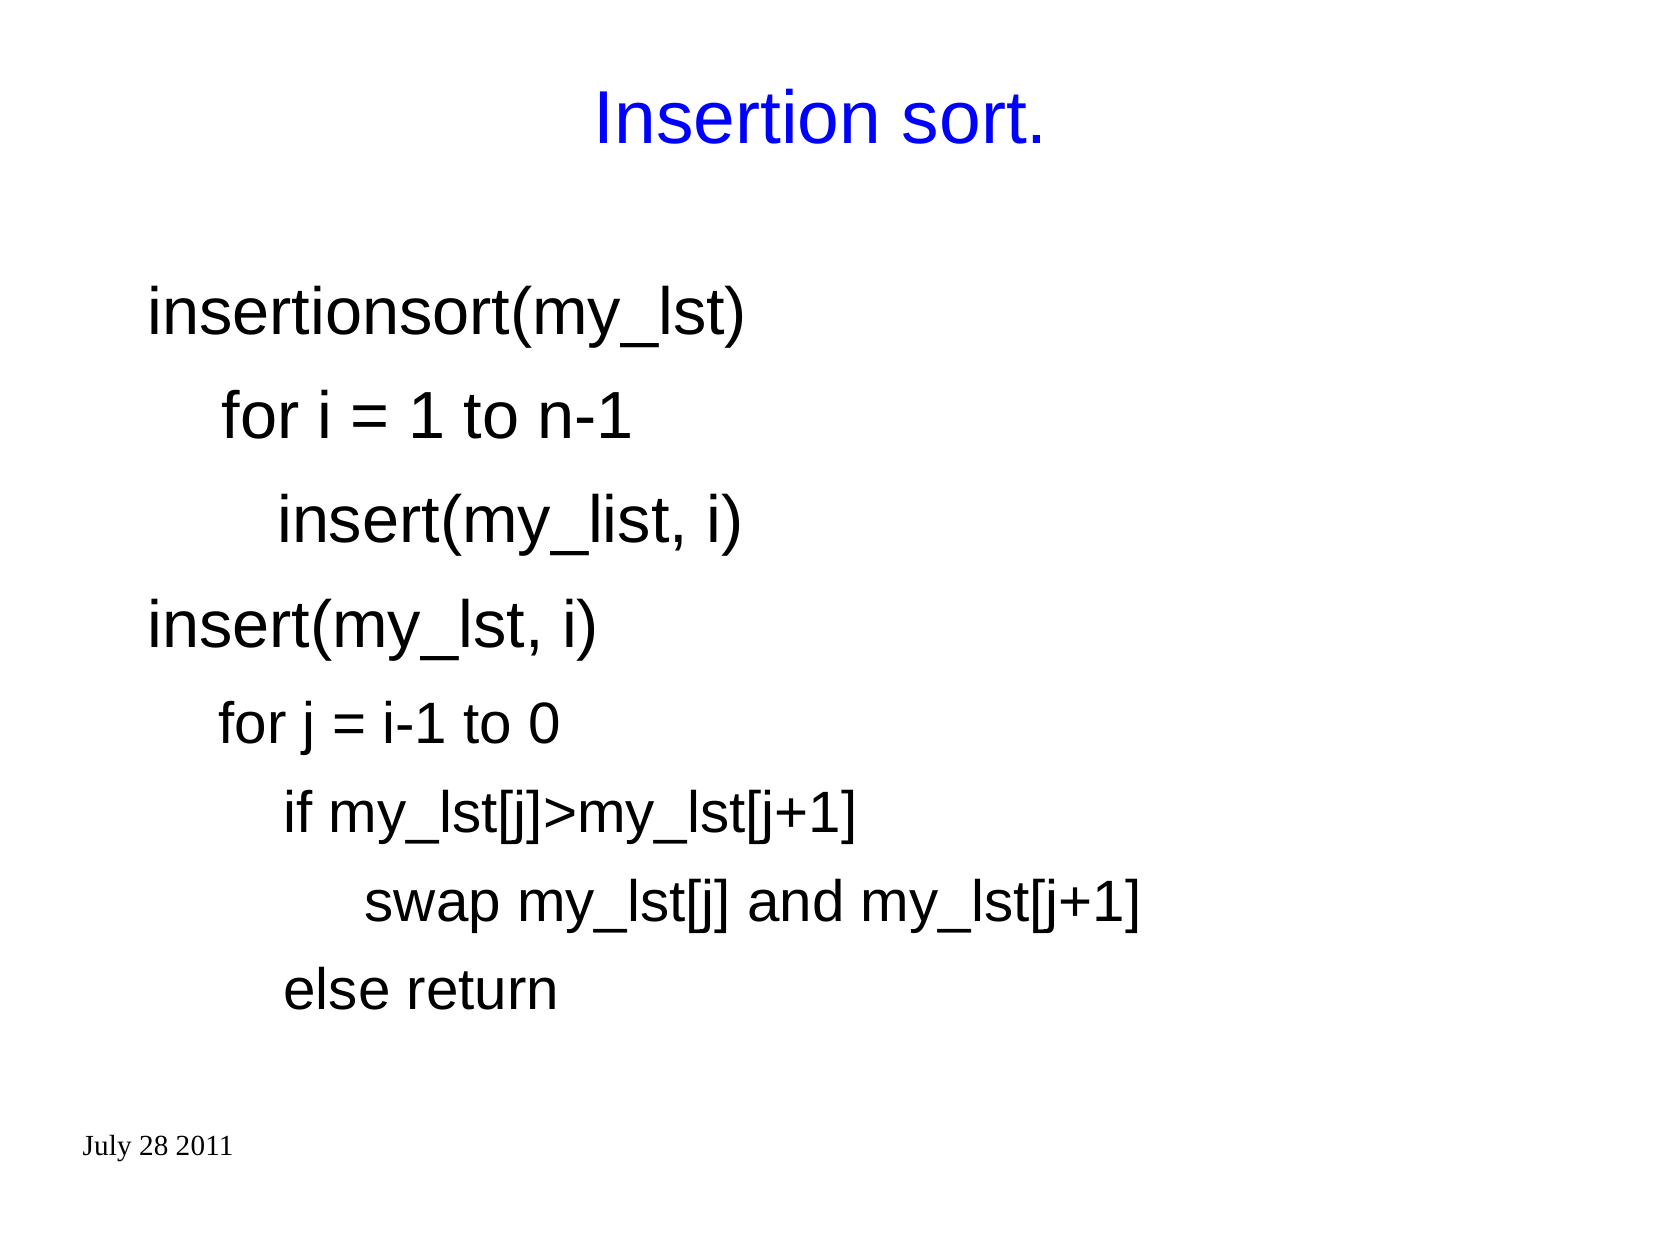

# Insertion sort.
insertionsort(my_lst)
 for i = 1 to n-1
 insert(my_list, i)
insert(my_lst, i)
for j = i-1 to 0
 if my_lst[j]>my_lst[j+1]
 swap my_lst[j] and my_lst[j+1]
 else return
July 28 2011